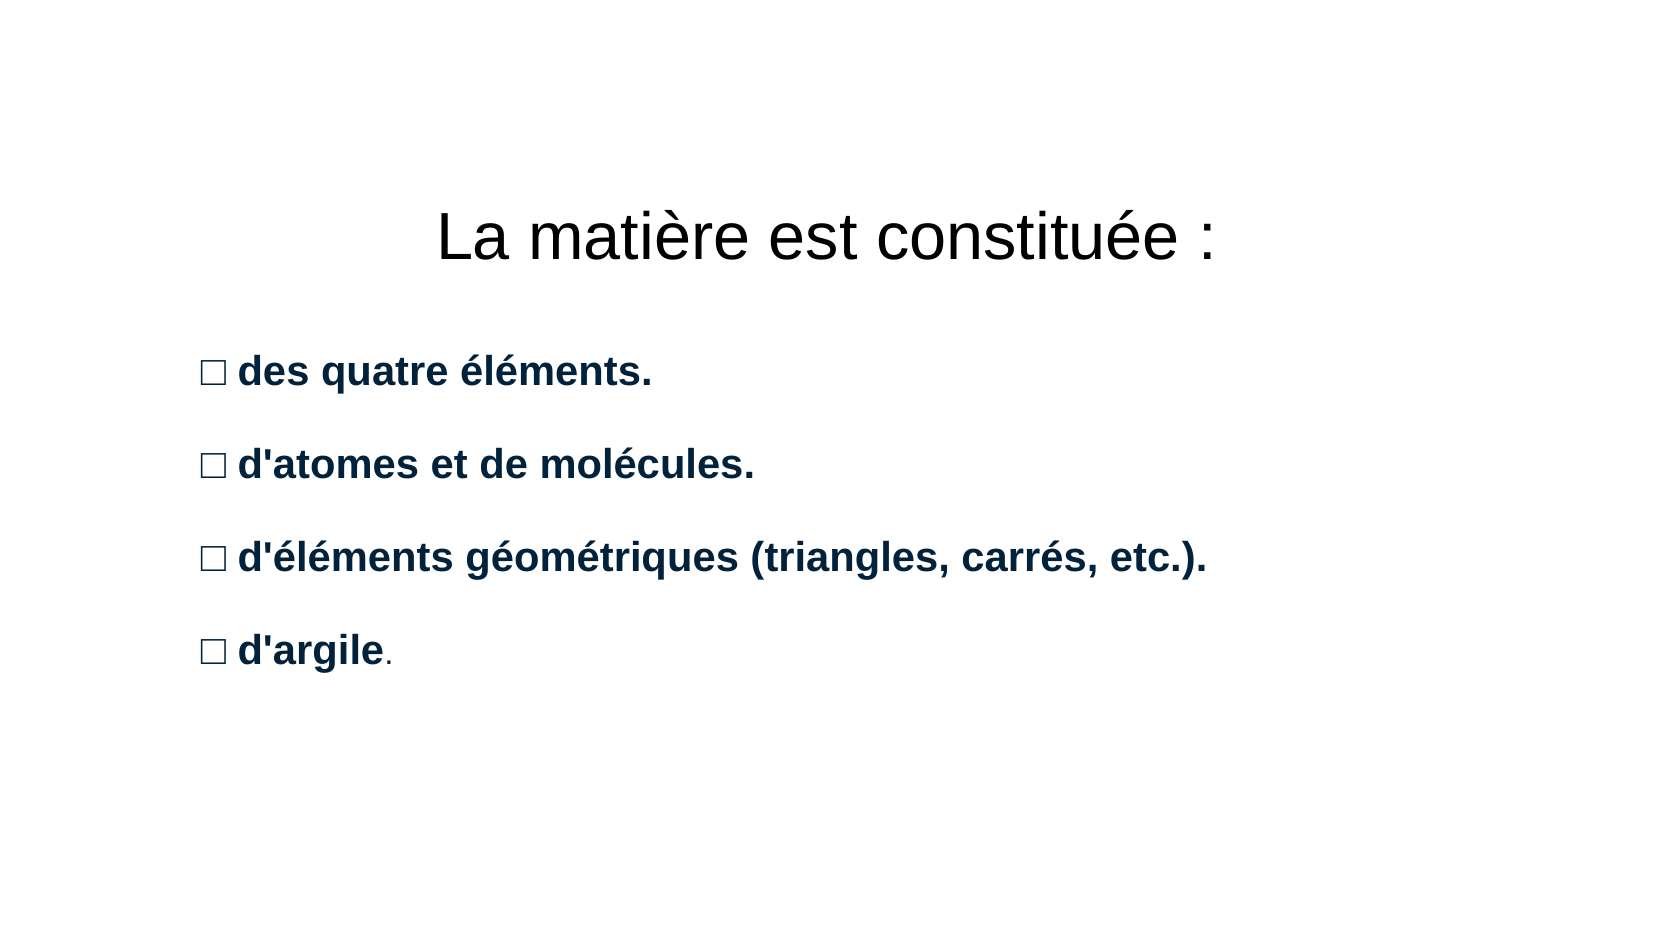

# La matière est constituée :
□ des quatre éléments.
□ d'atomes et de molécules.
□ d'éléments géométriques (triangles, carrés, etc.).
□ d'argile.